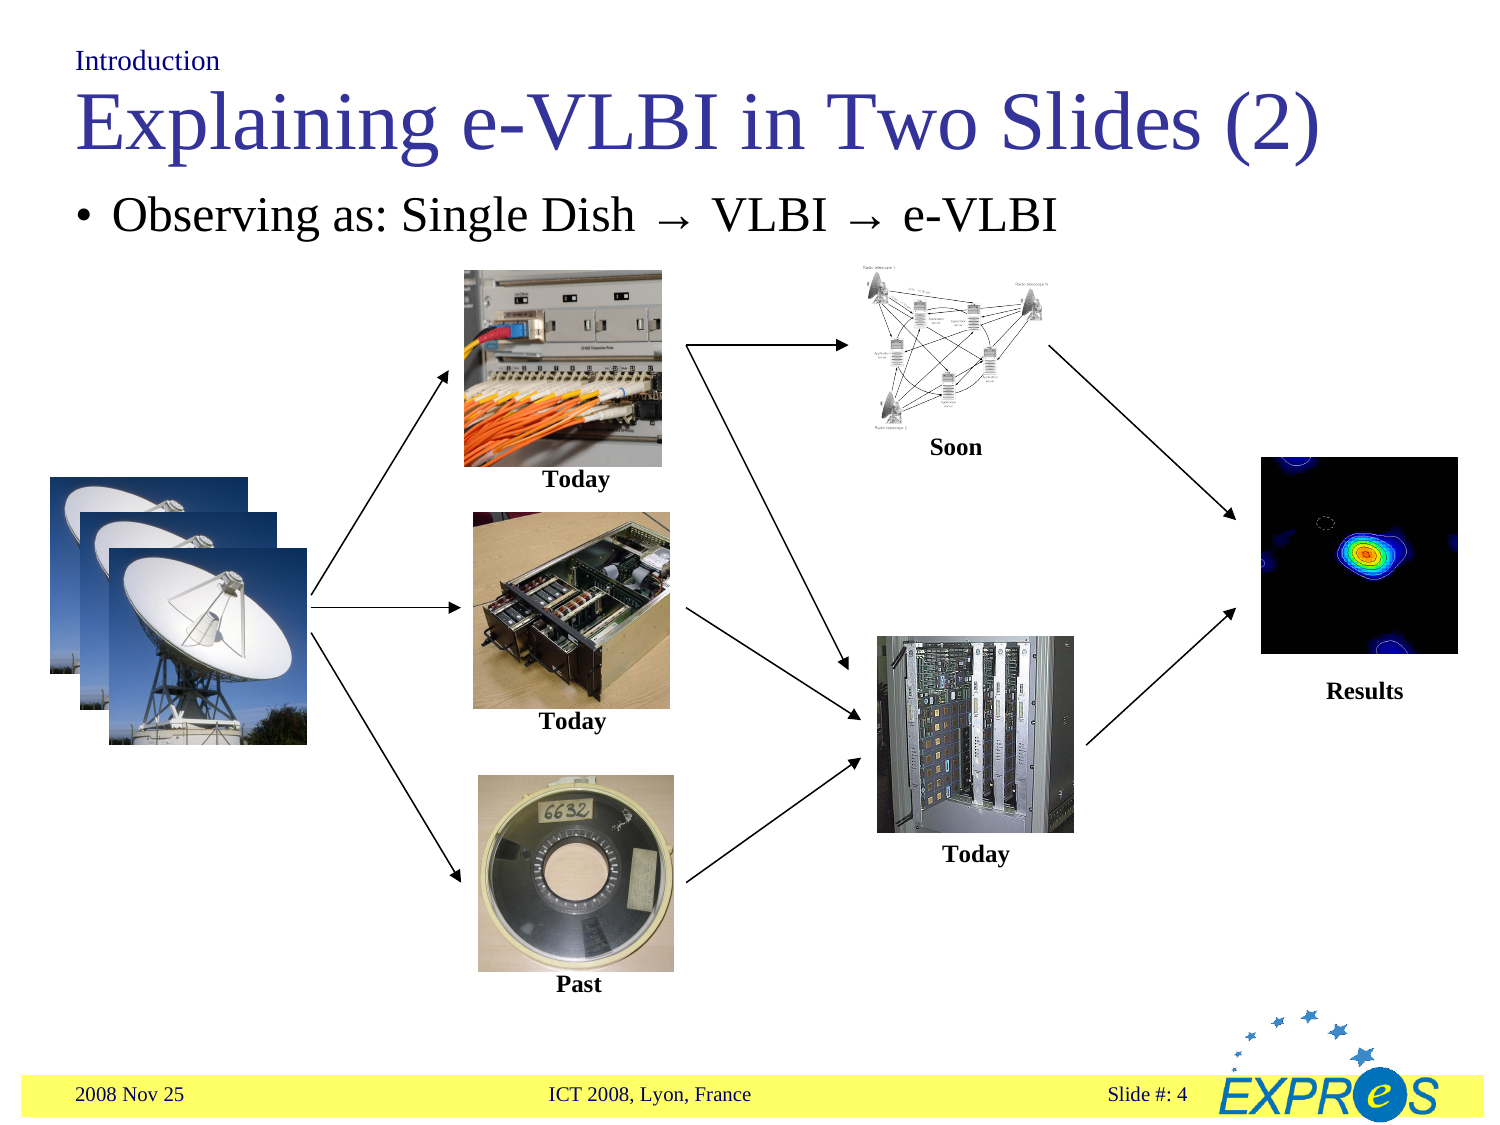

Introduction
# Explaining e-VLBI in Two Slides (2)
Observing as: Single Dish → VLBI → e-VLBI
Soon
Today
Results
Today
Today
Past
YYYY Mmm DD
Meeting Name, Location
4